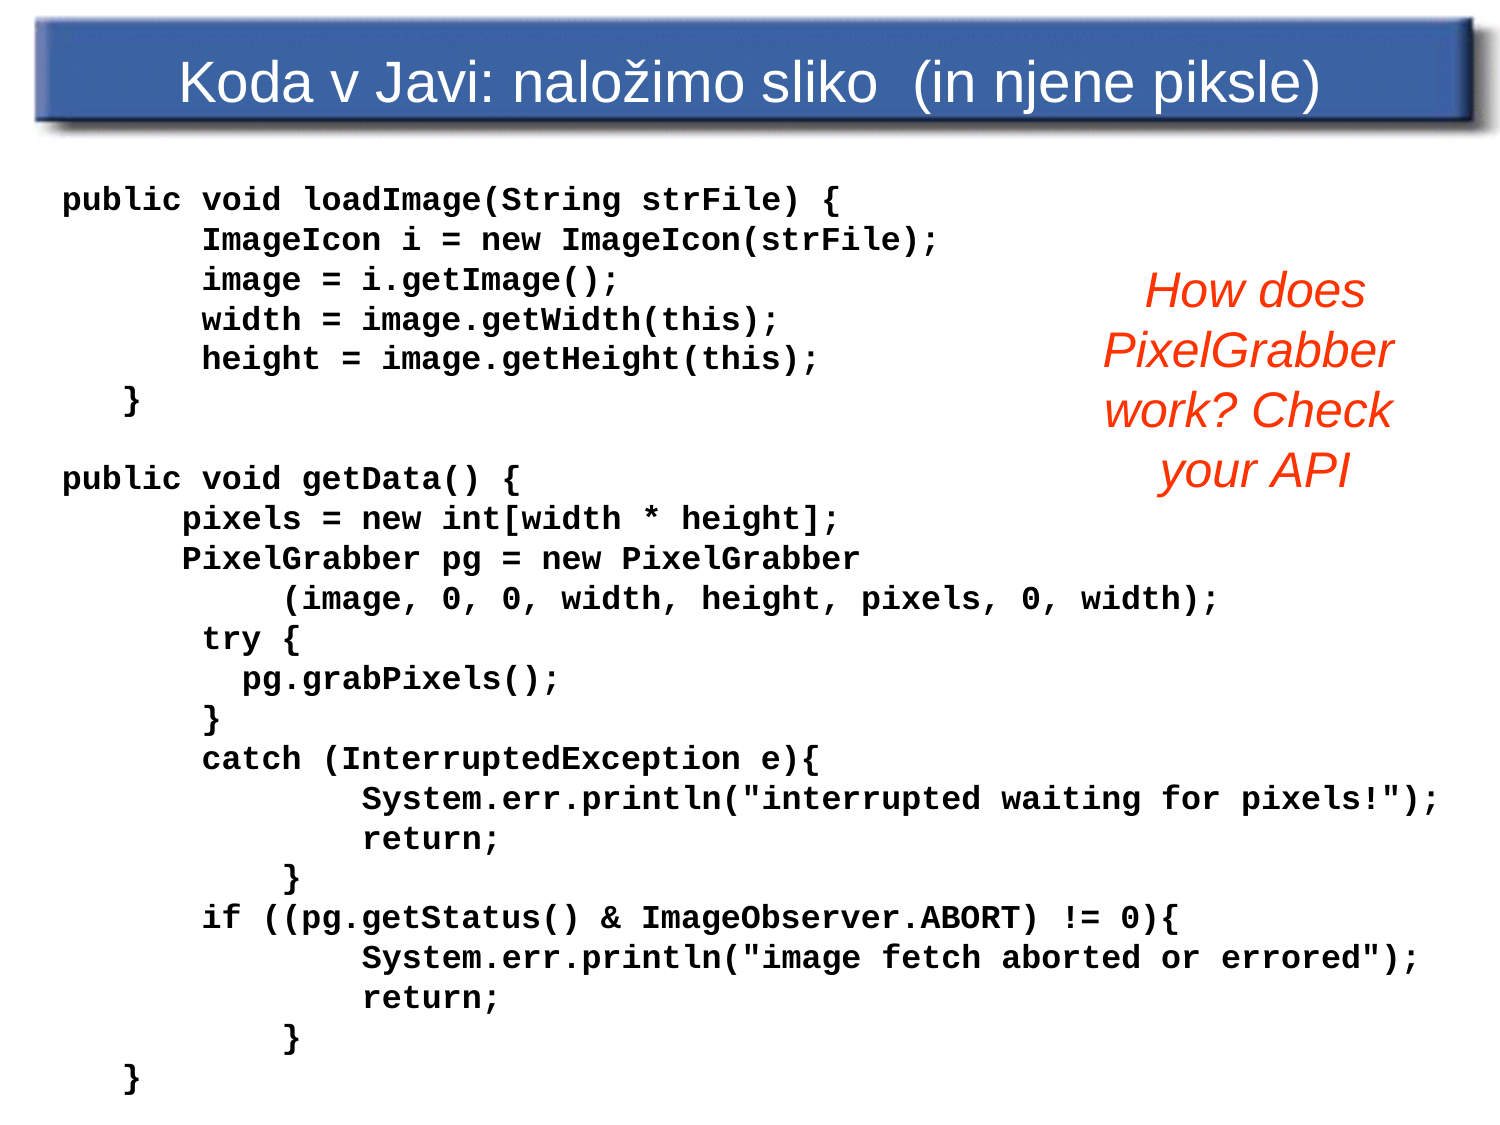

# Koda v Javi: naložimo sliko (in njene piksle)
 public void loadImage(String strFile) {
 ImageIcon i = new ImageIcon(strFile);
 image = i.getImage();
 width = image.getWidth(this);
 height = image.getHeight(this);
 }
 public void getData() {
 pixels = new int[width * height];
 PixelGrabber pg = new PixelGrabber
 (image, 0, 0, width, height, pixels, 0, width);
 try {
 pg.grabPixels();
 }
 catch (InterruptedException e){
 System.err.println("interrupted waiting for pixels!");
 return;
 }
 if ((pg.getStatus() & ImageObserver.ABORT) != 0){
 System.err.println("image fetch aborted or errored");
 return;
 }
 }
How does
PixelGrabber
work? Check
your API